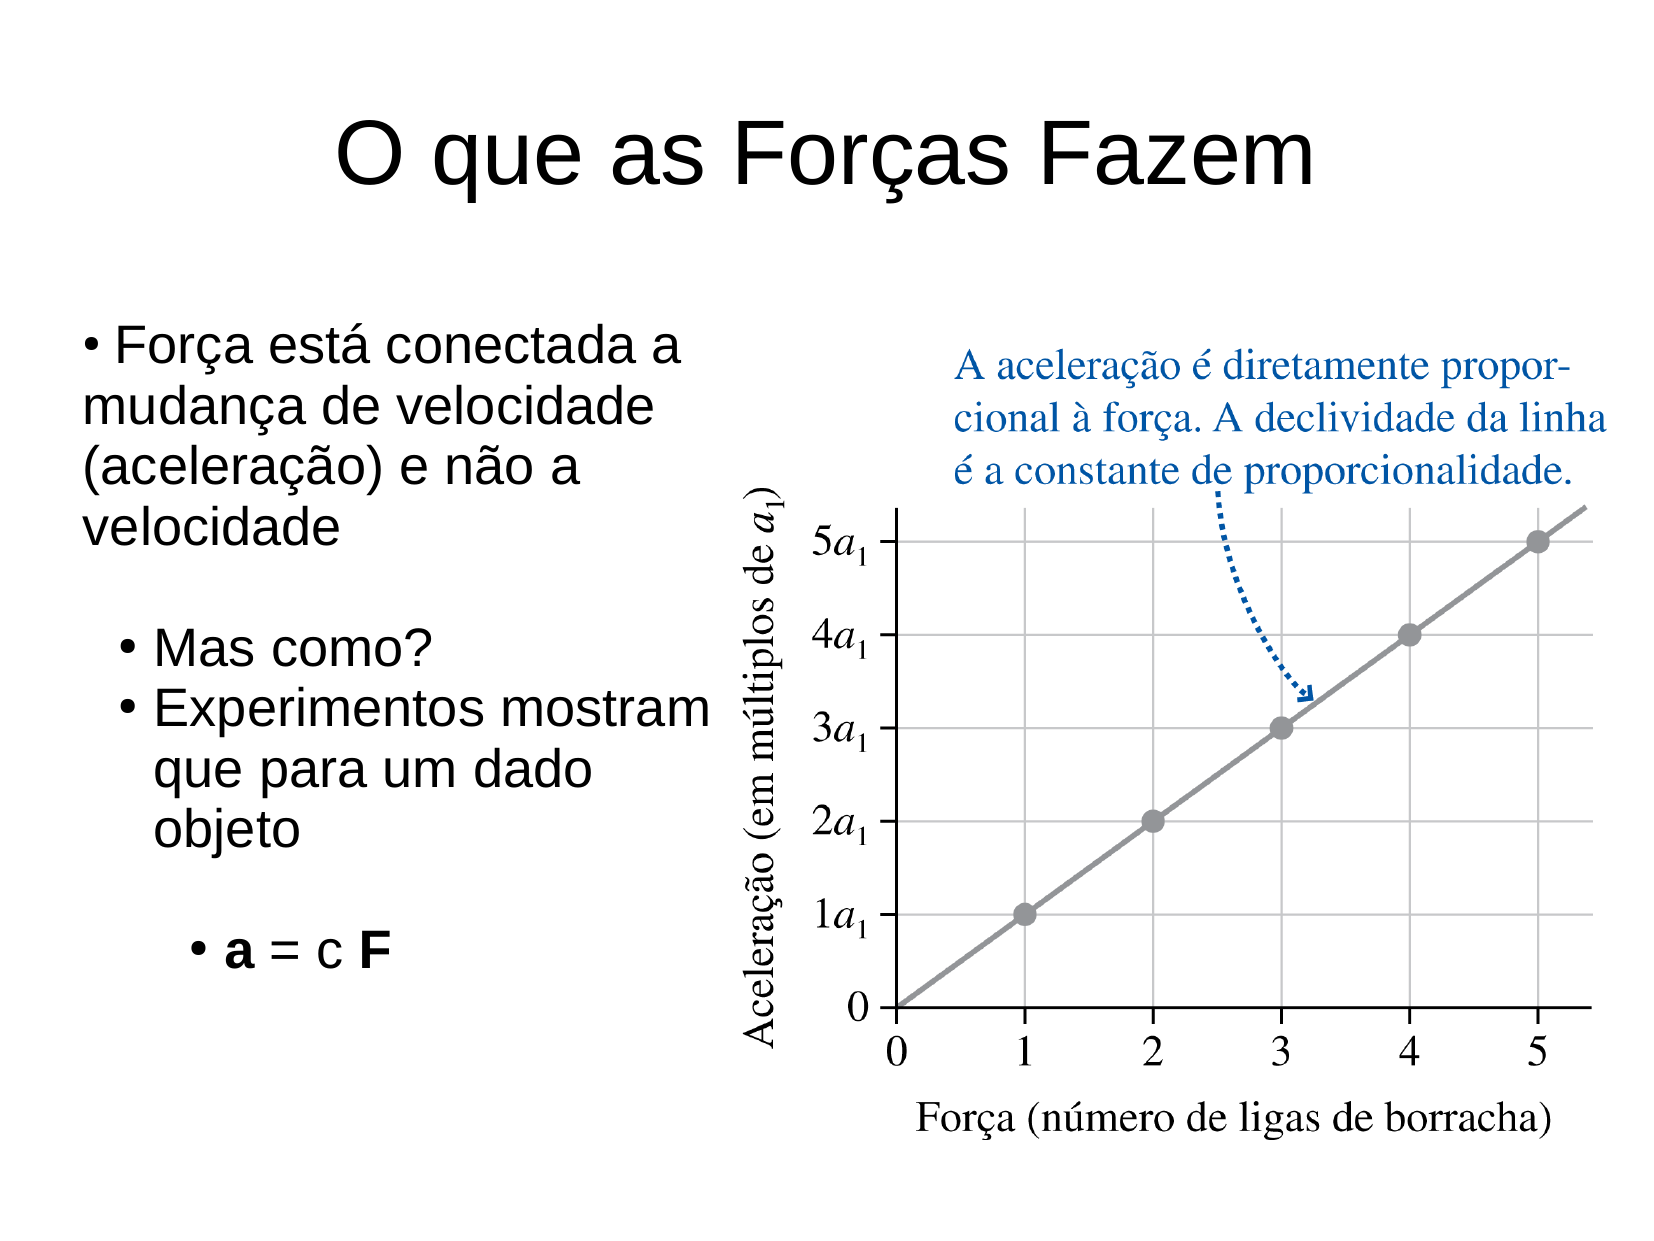

# O que as Forças Fazem
 Força está conectada a mudança de velocidade (aceleração) e não a velocidade
Mas como?
Experimentos mostram que para um dado objeto
a = c F